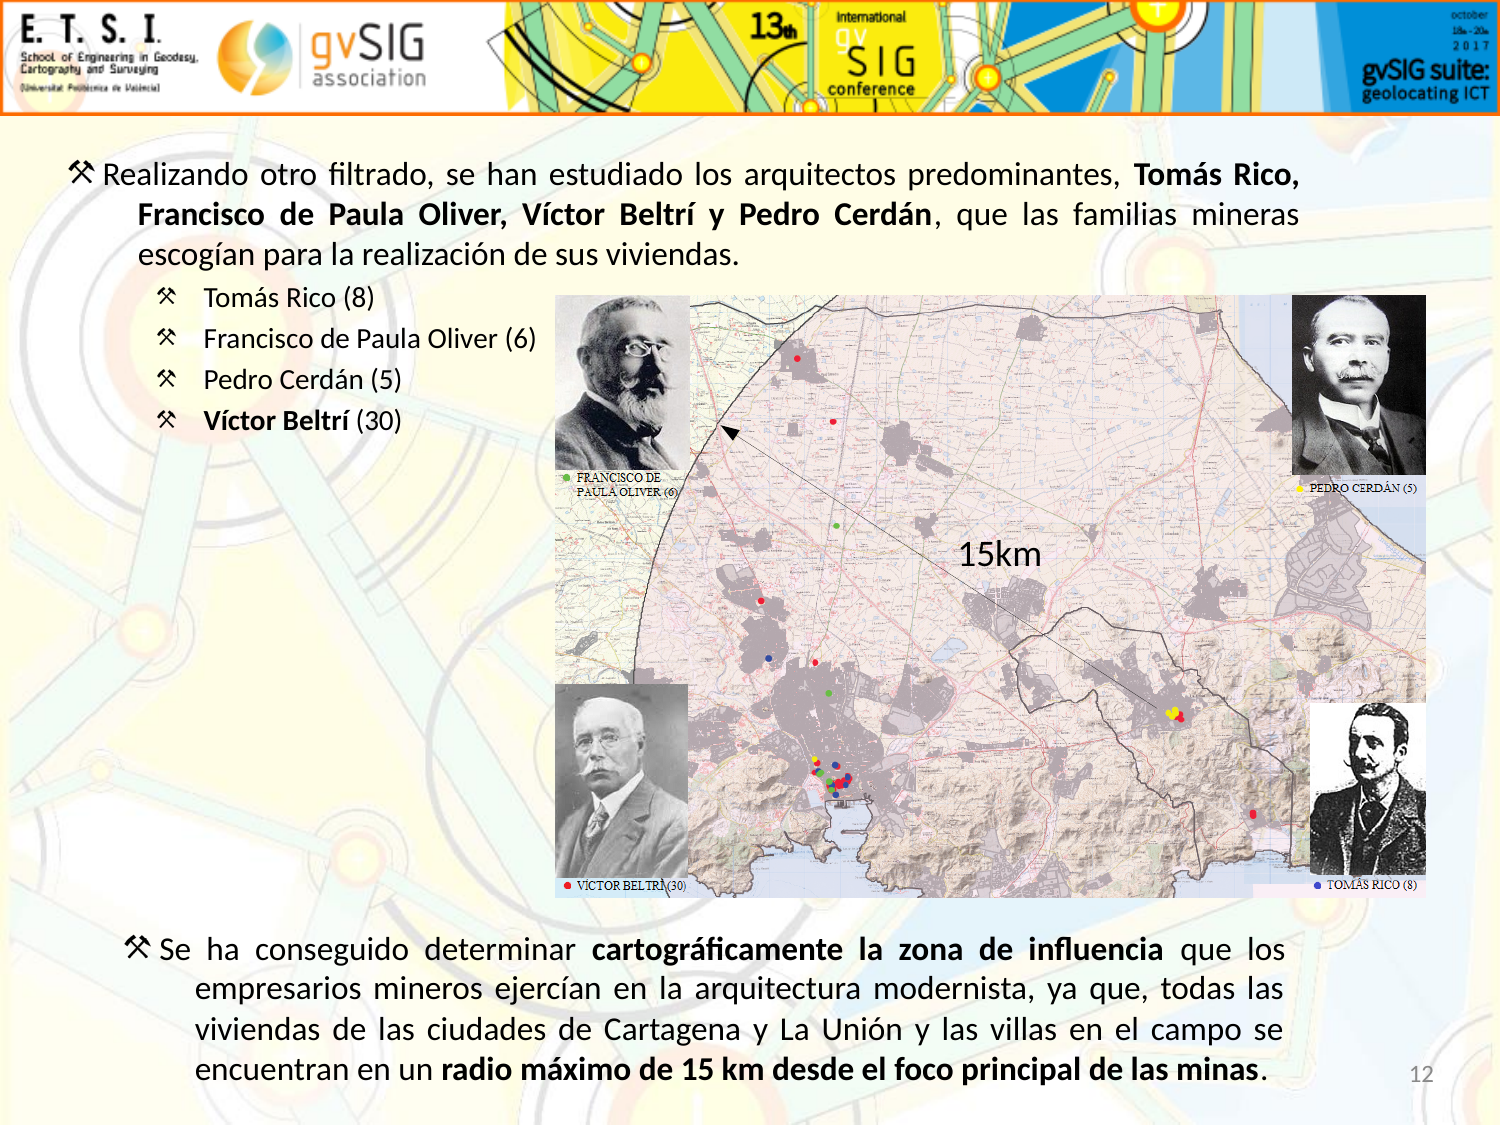

Realizando otro filtrado, se han estudiado los arquitectos predominantes, Tomás Rico, Francisco de Paula Oliver, Víctor Beltrí y Pedro Cerdán, que las familias mineras escogían para la realización de sus viviendas.
Tomás Rico (8)
Francisco de Paula Oliver (6)
Pedro Cerdán (5)
Víctor Beltrí (30)
15km
Se ha conseguido determinar cartográficamente la zona de influencia que los empresarios mineros ejercían en la arquitectura modernista, ya que, todas las viviendas de las ciudades de Cartagena y La Unión y las villas en el campo se encuentran en un radio máximo de 15 km desde el foco principal de las minas.